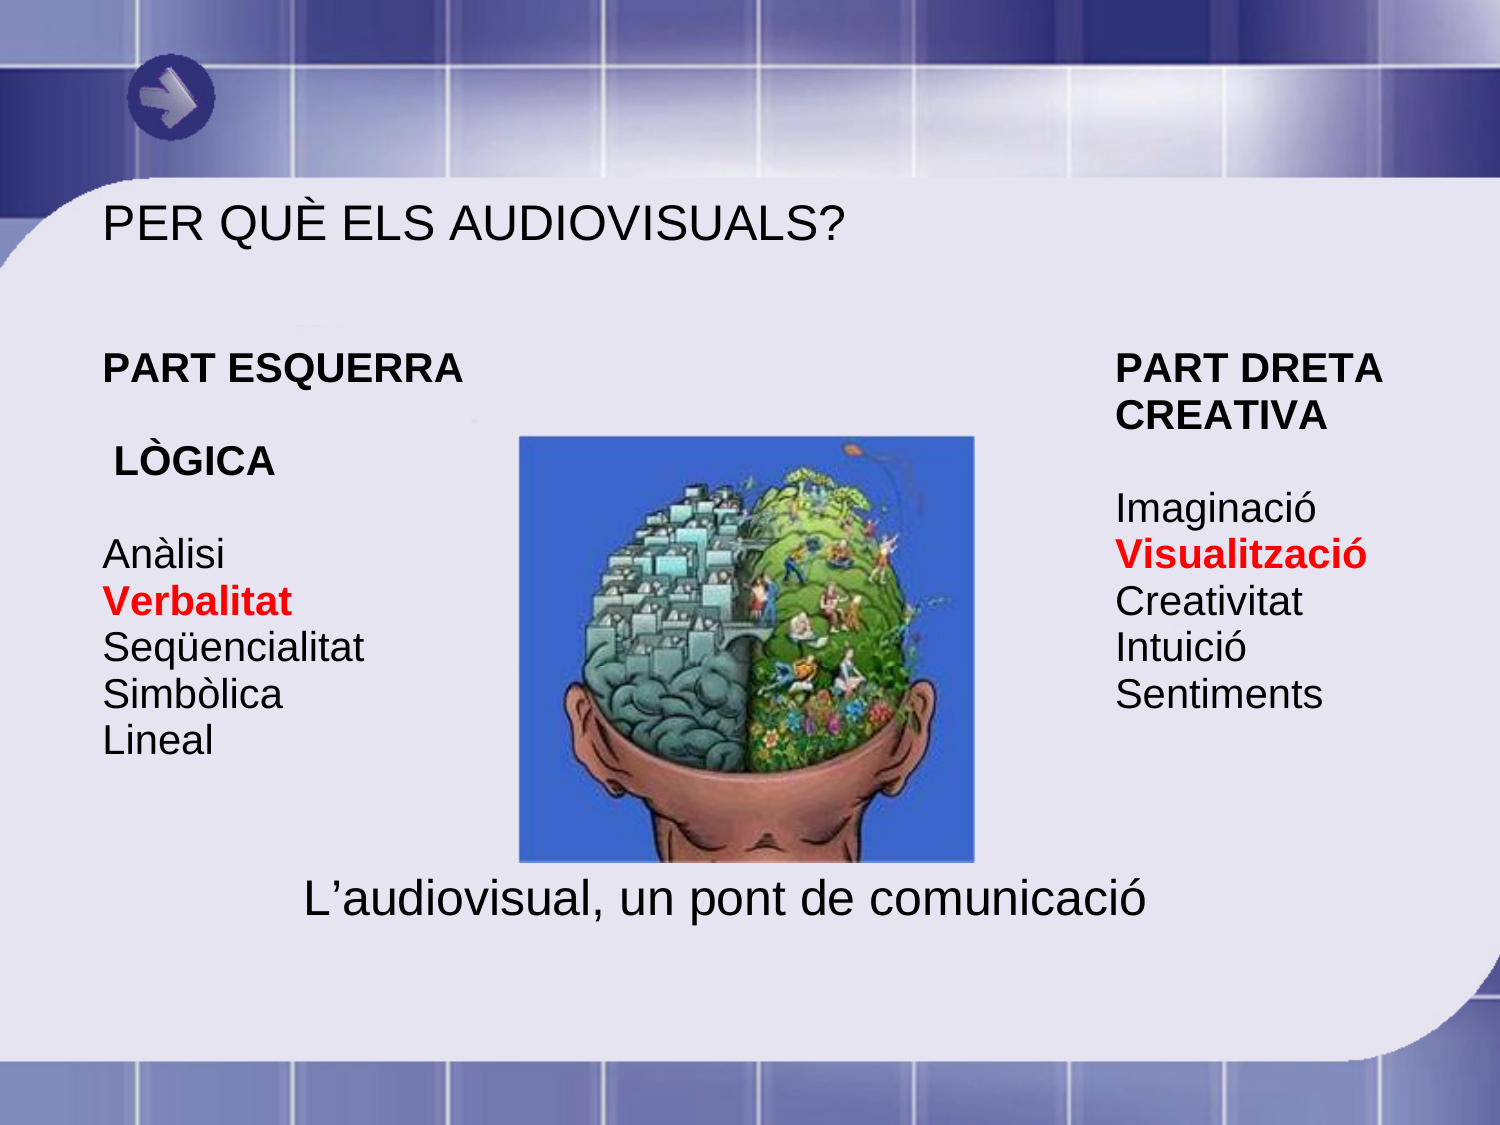

PER QUÈ ELS AUDIOVISUALS?
PART ESQUERRA
 LÒGICA
Anàlisi
Verbalitat
Seqüencialitat
Simbòlica
Lineal
PART DRETA
CREATIVA
Imaginació
Visualització
Creativitat
Intuició
Sentiments
L’audiovisual, un pont de comunicació